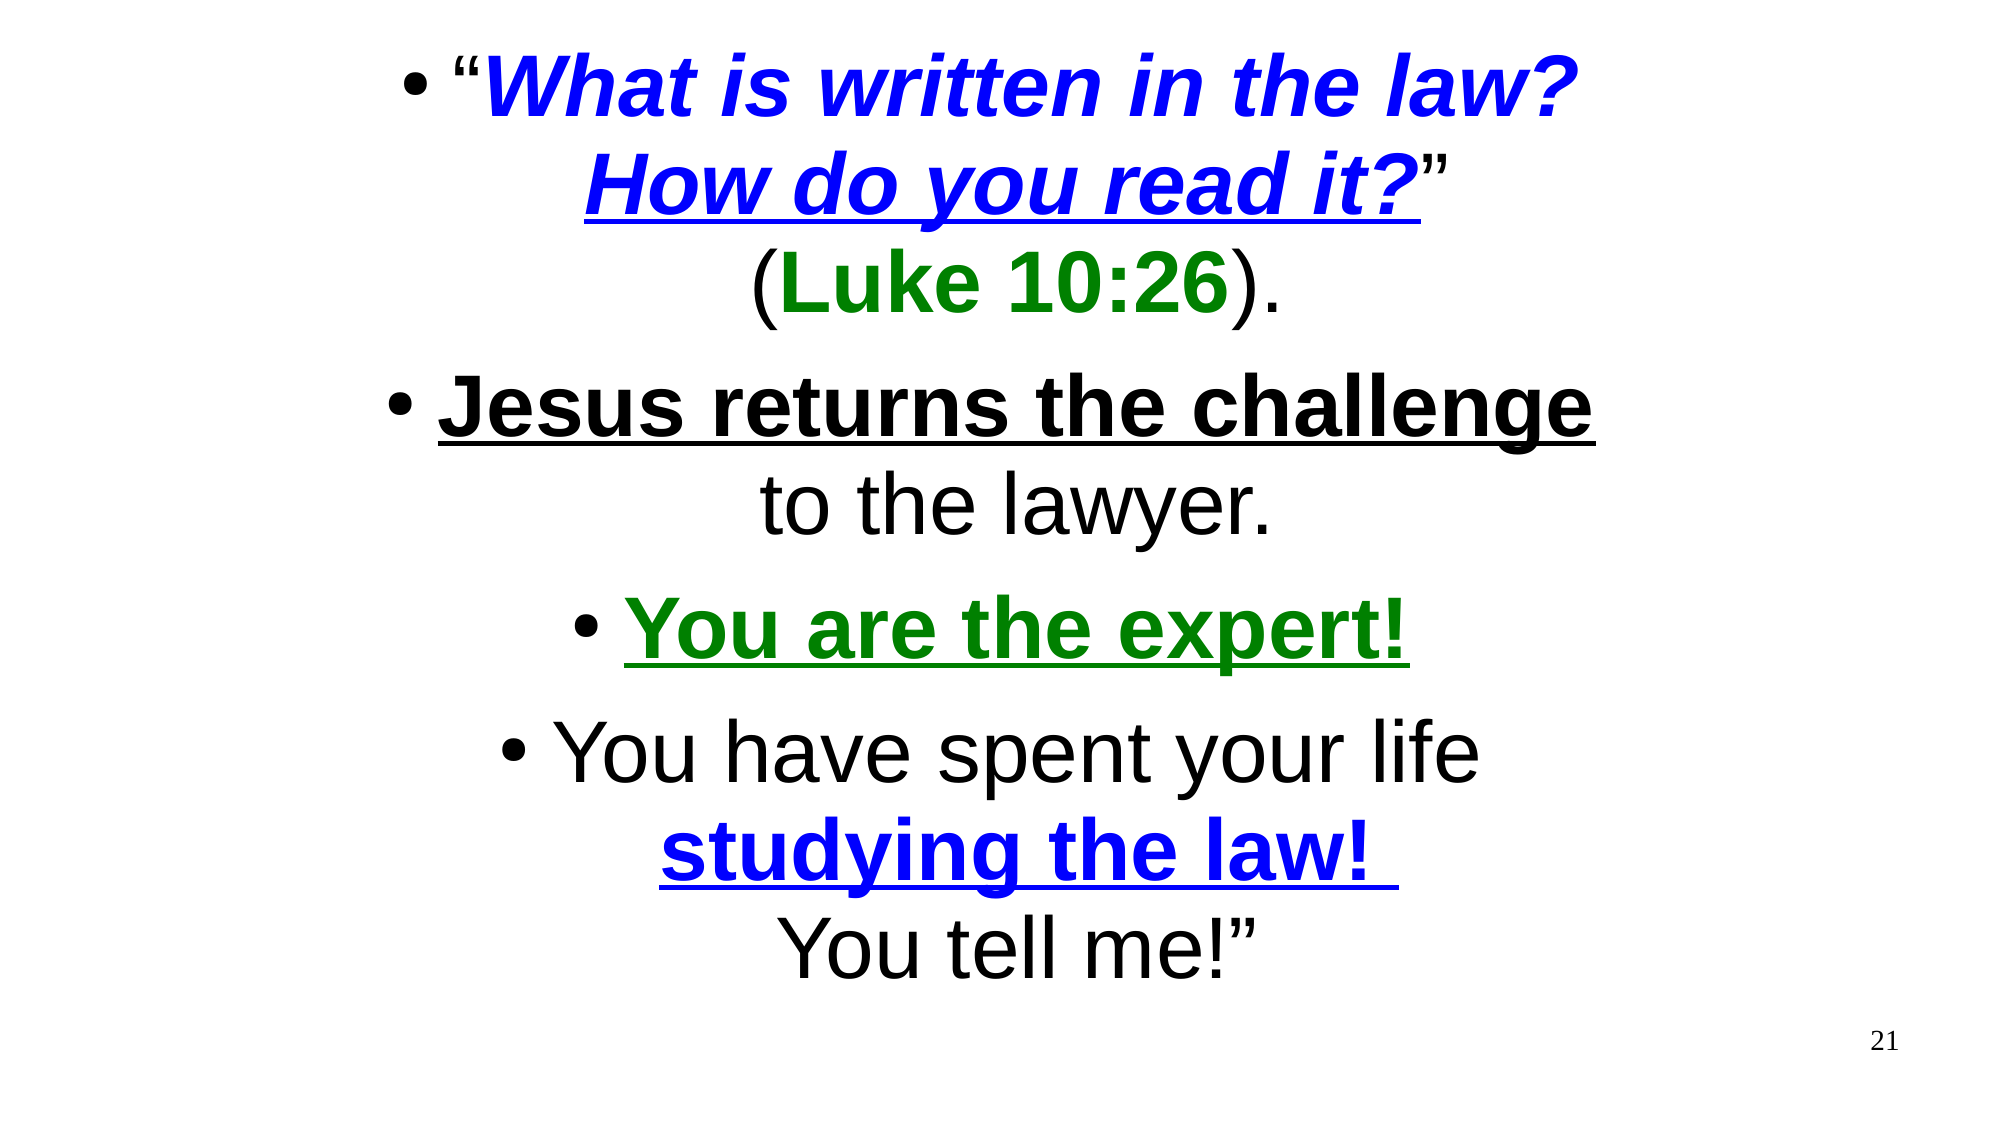

# “What is written in the law? How do you read it?”  (Luke 10:26).
Jesus returns the challenge
to the lawyer.
You are the expert!
You have spent your life
studying the law!
You tell me!”
21